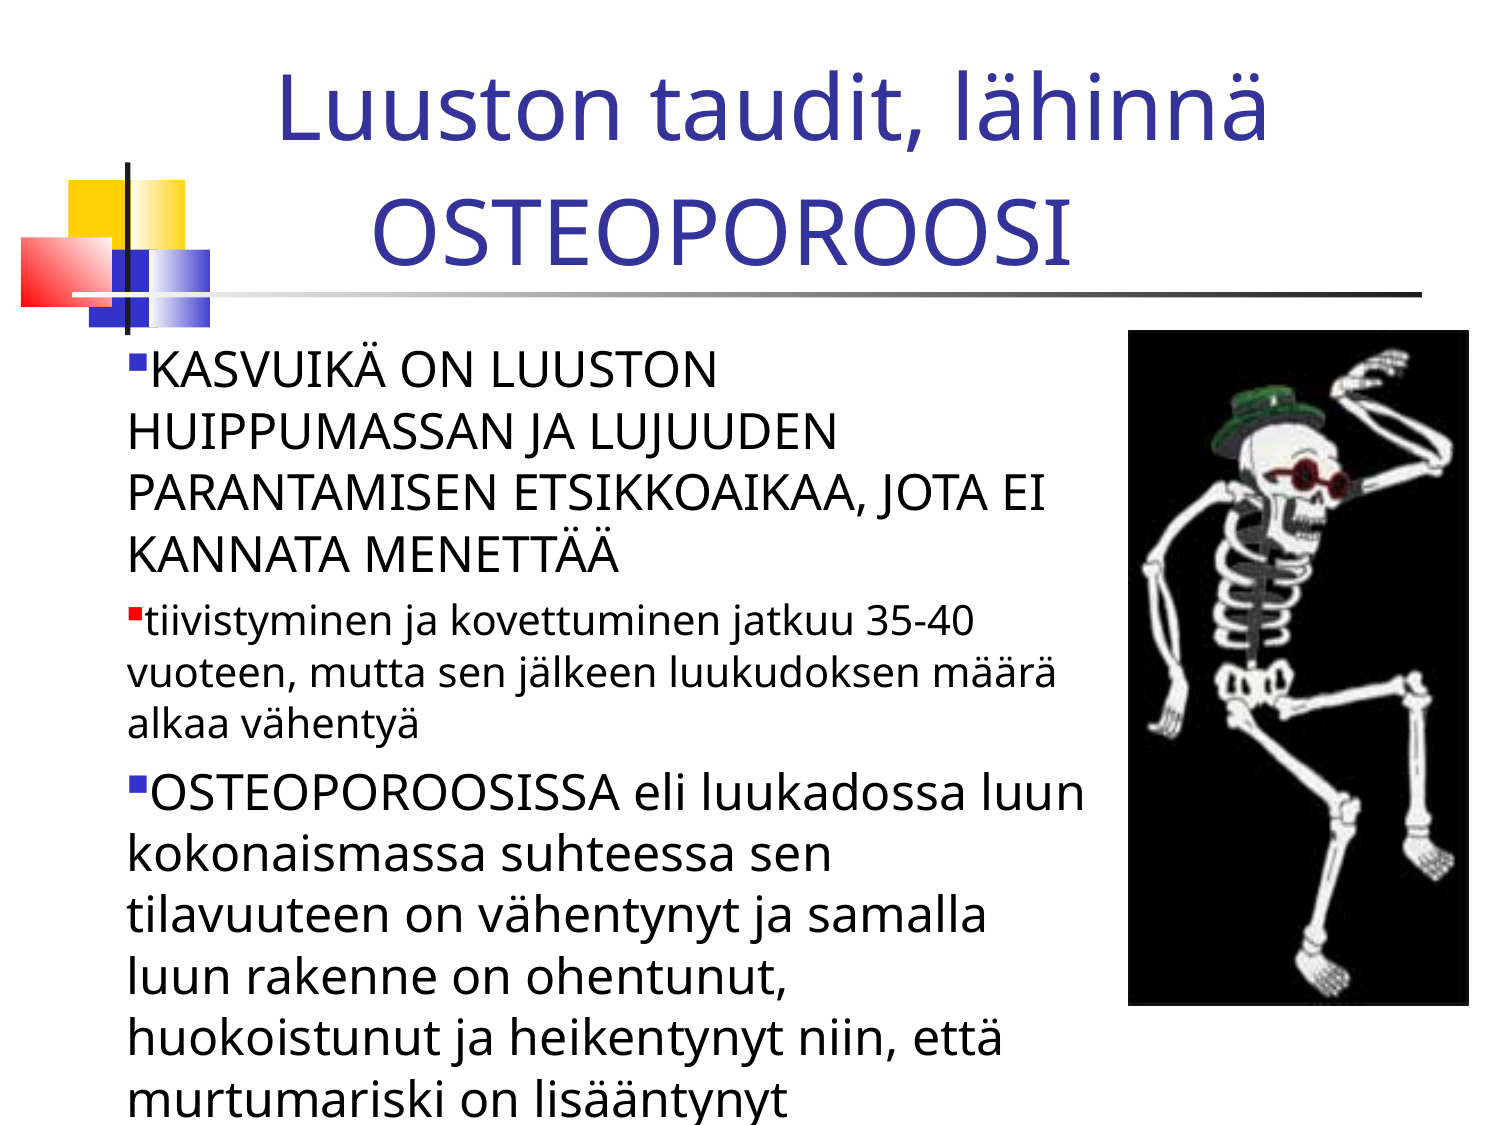

Luuston taudit, lähinnä
 OSTEOPOROOSI
KASVUIKÄ ON LUUSTON HUIPPUMASSAN JA LUJUUDEN PARANTAMISEN ETSIKKOAIKAA, JOTA EI KANNATA MENETTÄÄ
tiivistyminen ja kovettuminen jatkuu 35-40 vuoteen, mutta sen jälkeen luukudoksen määrä alkaa vähentyä
OSTEOPOROOSISSA eli luukadossa luun kokonaismassa suhteessa sen tilavuuteen on vähentynyt ja samalla luun rakenne on ohentunut, huokoistunut ja heikentynyt niin, että murtumariski on lisääntynyt